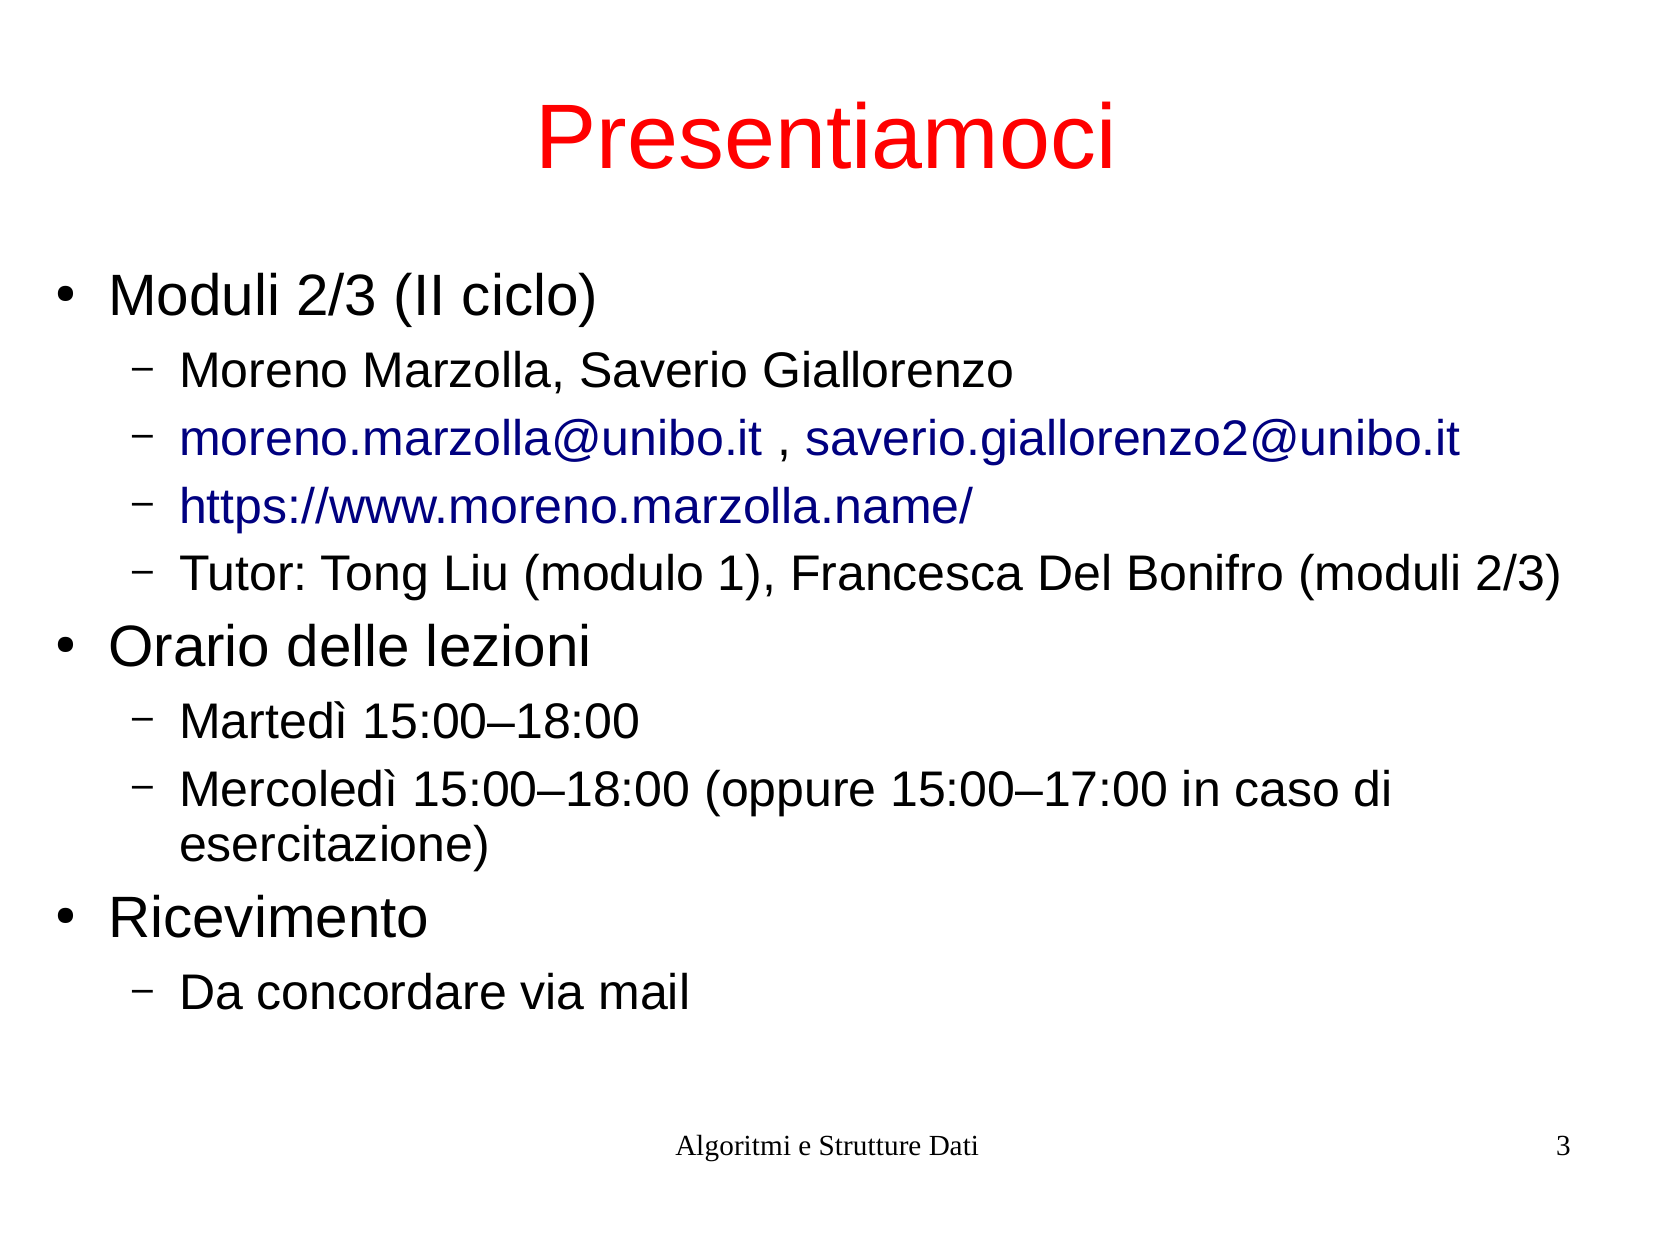

# Presentiamoci
Moduli 2/3 (II ciclo)
Moreno Marzolla, Saverio Giallorenzo
moreno.marzolla@unibo.it , saverio.giallorenzo2@unibo.it
https://www.moreno.marzolla.name/
Tutor: Tong Liu (modulo 1), Francesca Del Bonifro (moduli 2/3)
Orario delle lezioni
Martedì 15:00–18:00
Mercoledì 15:00–18:00 (oppure 15:00–17:00 in caso di esercitazione)
Ricevimento
Da concordare via mail
Algoritmi e Strutture Dati
3